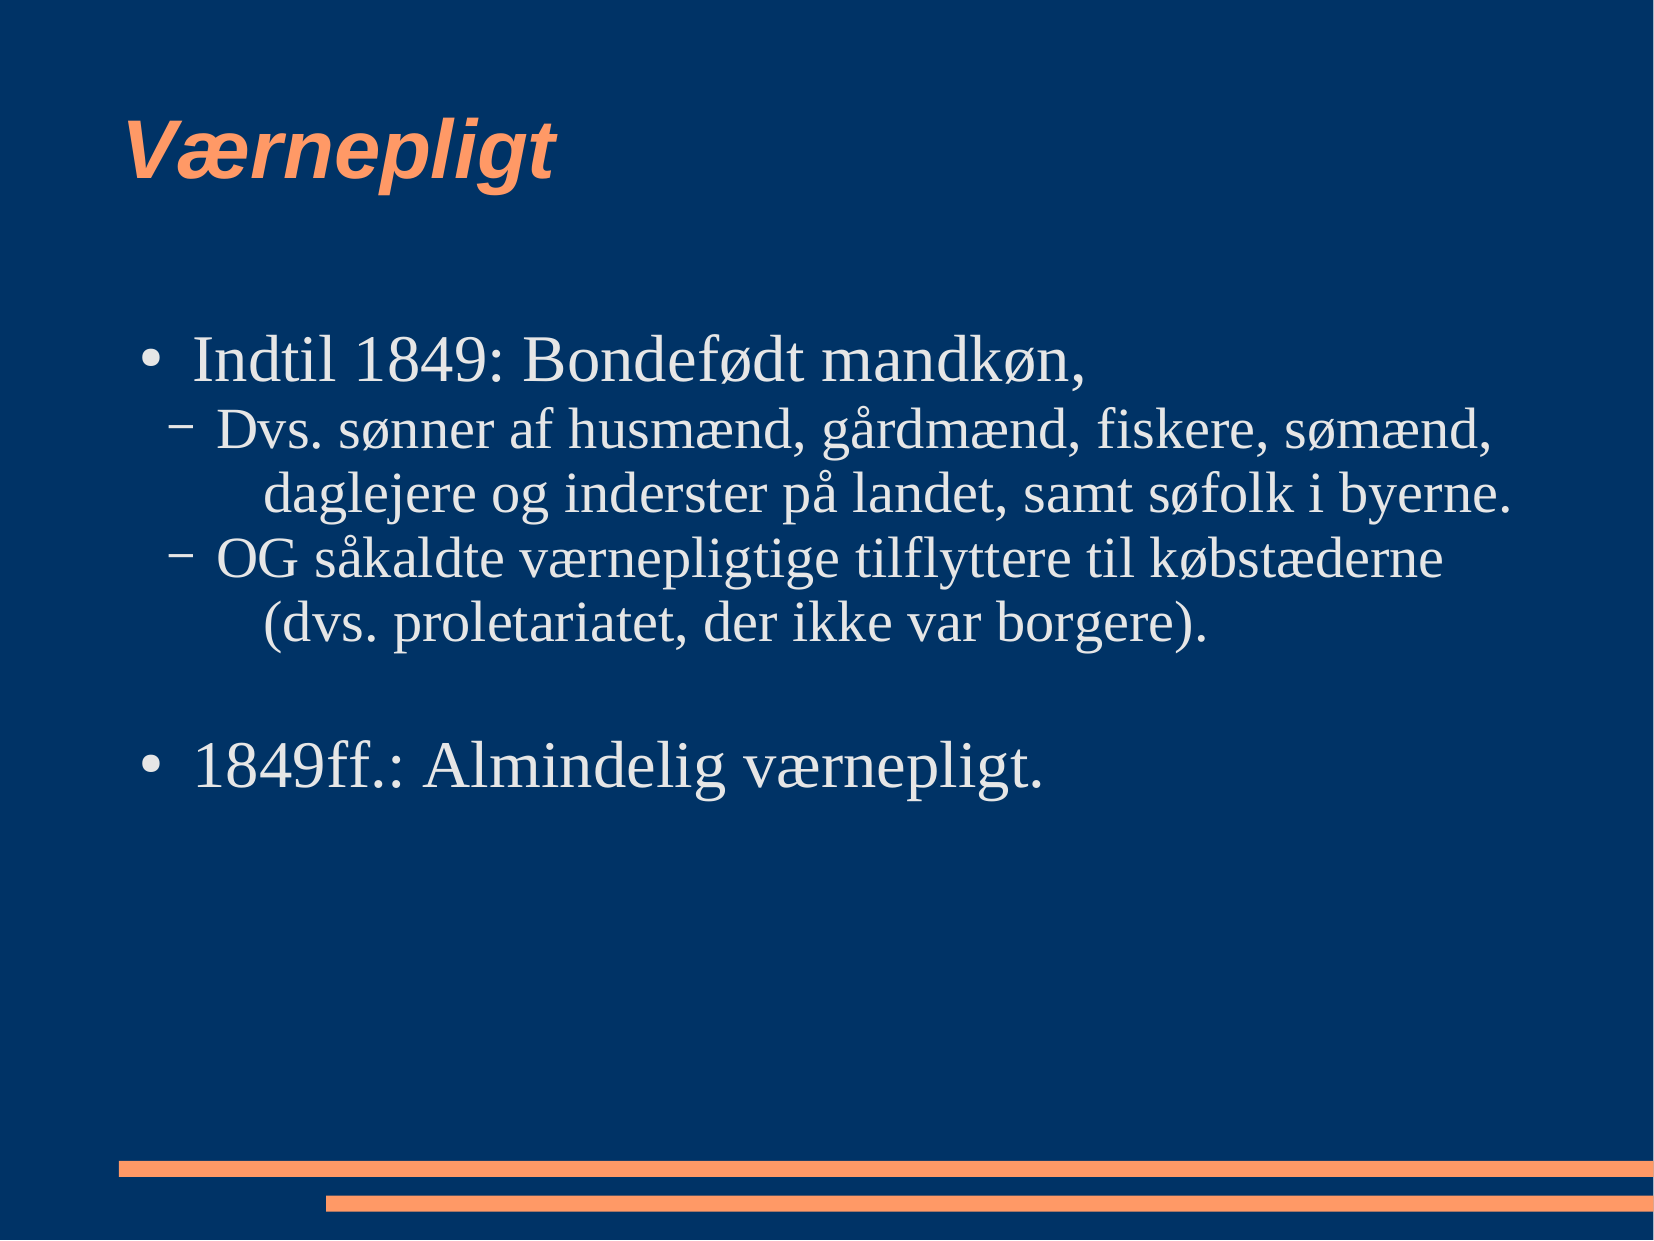

# Værnepligt
Indtil 1849: Bondefødt mandkøn,
Dvs. sønner af husmænd, gårdmænd, fiskere, sømænd, daglejere og inderster på landet, samt søfolk i byerne.
OG såkaldte værnepligtige tilflyttere til købstæderne (dvs. proletariatet, der ikke var borgere).
1849ff.: Almindelig værnepligt.